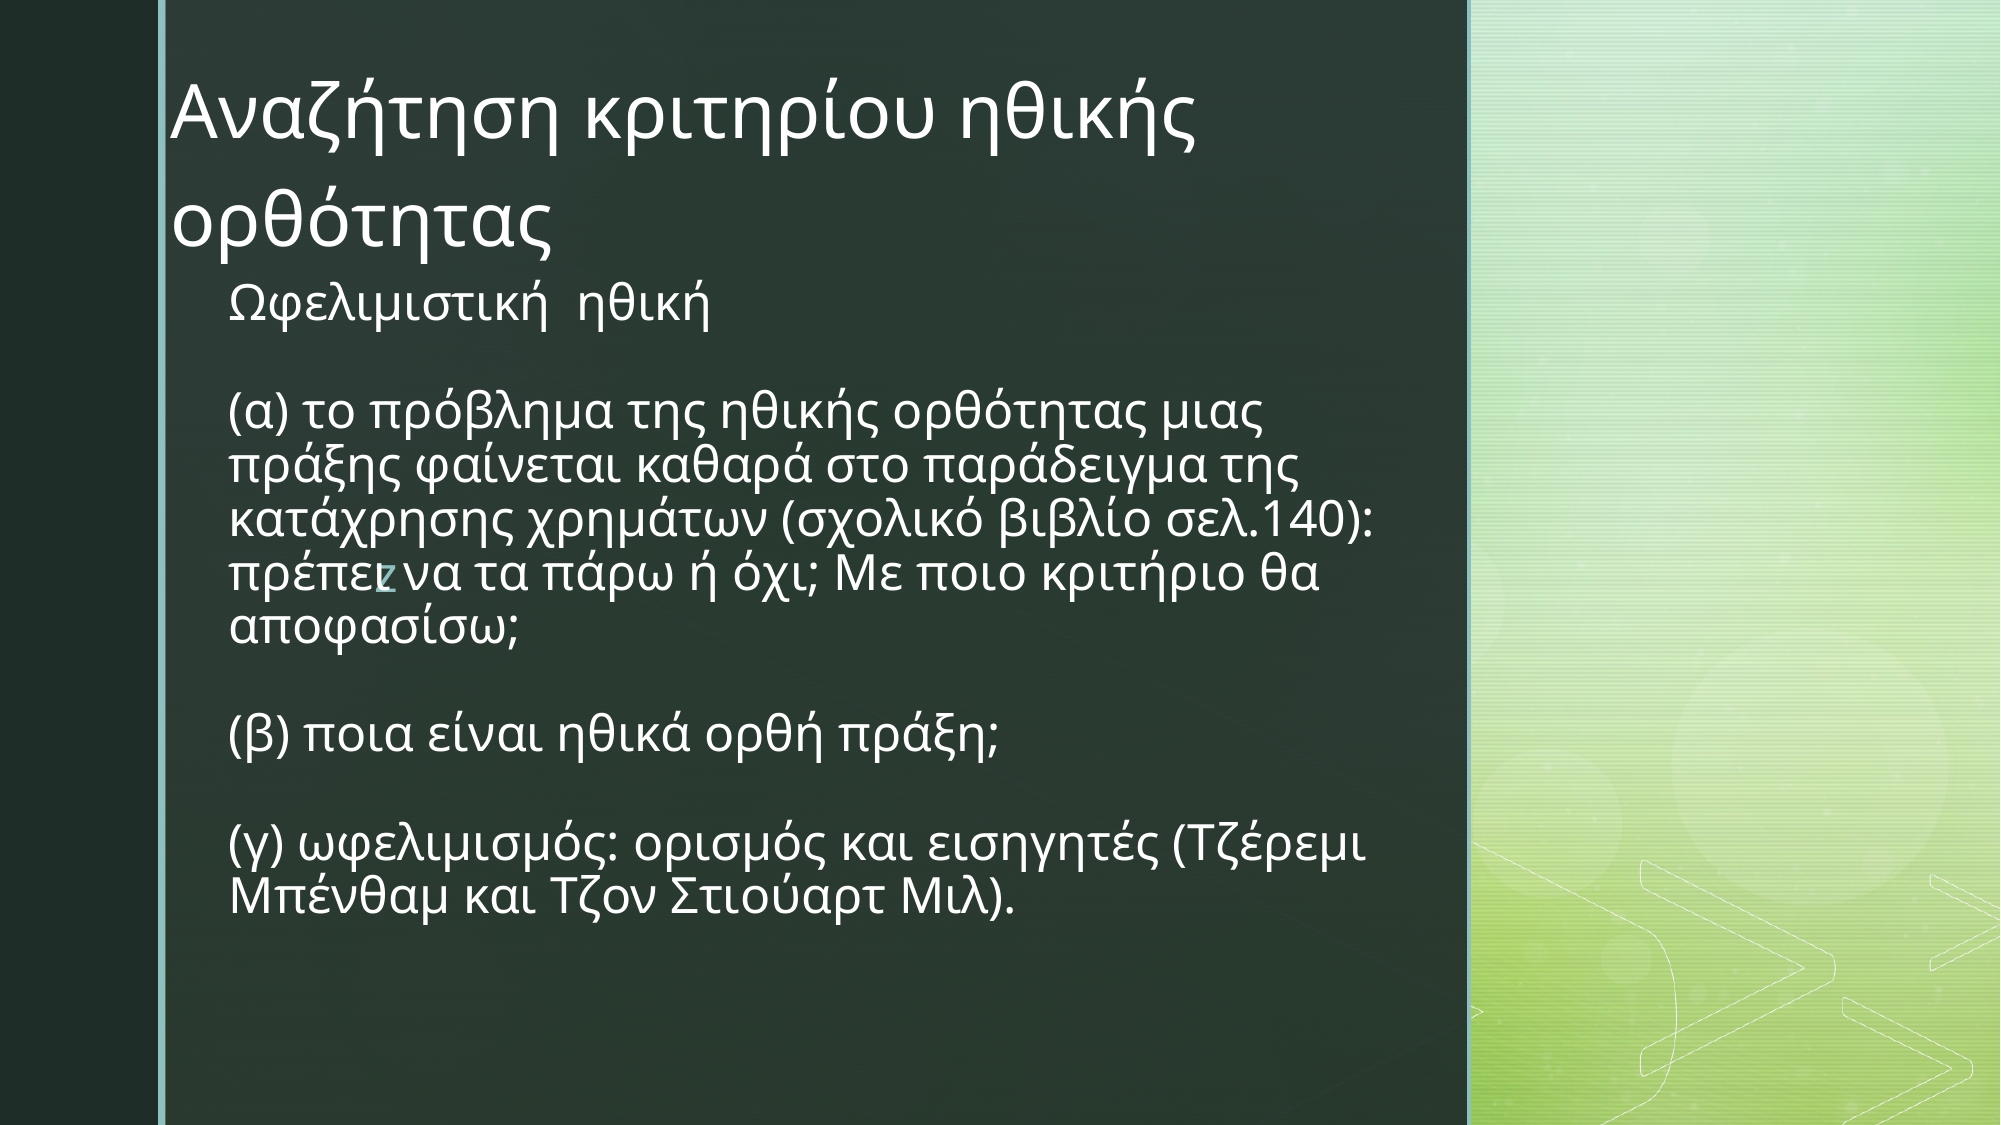

Aναζήτηση κριτηρίου ηθικής ορθότητας
# Ωφελιμιστική ηθική (α) το πρόβλημα της ηθικής ορθότητας μιας πράξης φαίνεται καθαρά στο παράδειγμα της κατάχρησης χρημάτων (σχολικό βιβλίο σελ.140): πρέπει να τα πάρω ή όχι; Με ποιο κριτήριο θα αποφασίσω; (β) ποια είναι ηθικά ορθή πράξη; (γ) ωφελιμισμός: ορισμός και εισηγητές (Τζέρεμι Μπένθαμ και Τζον Στιούαρτ Μιλ).